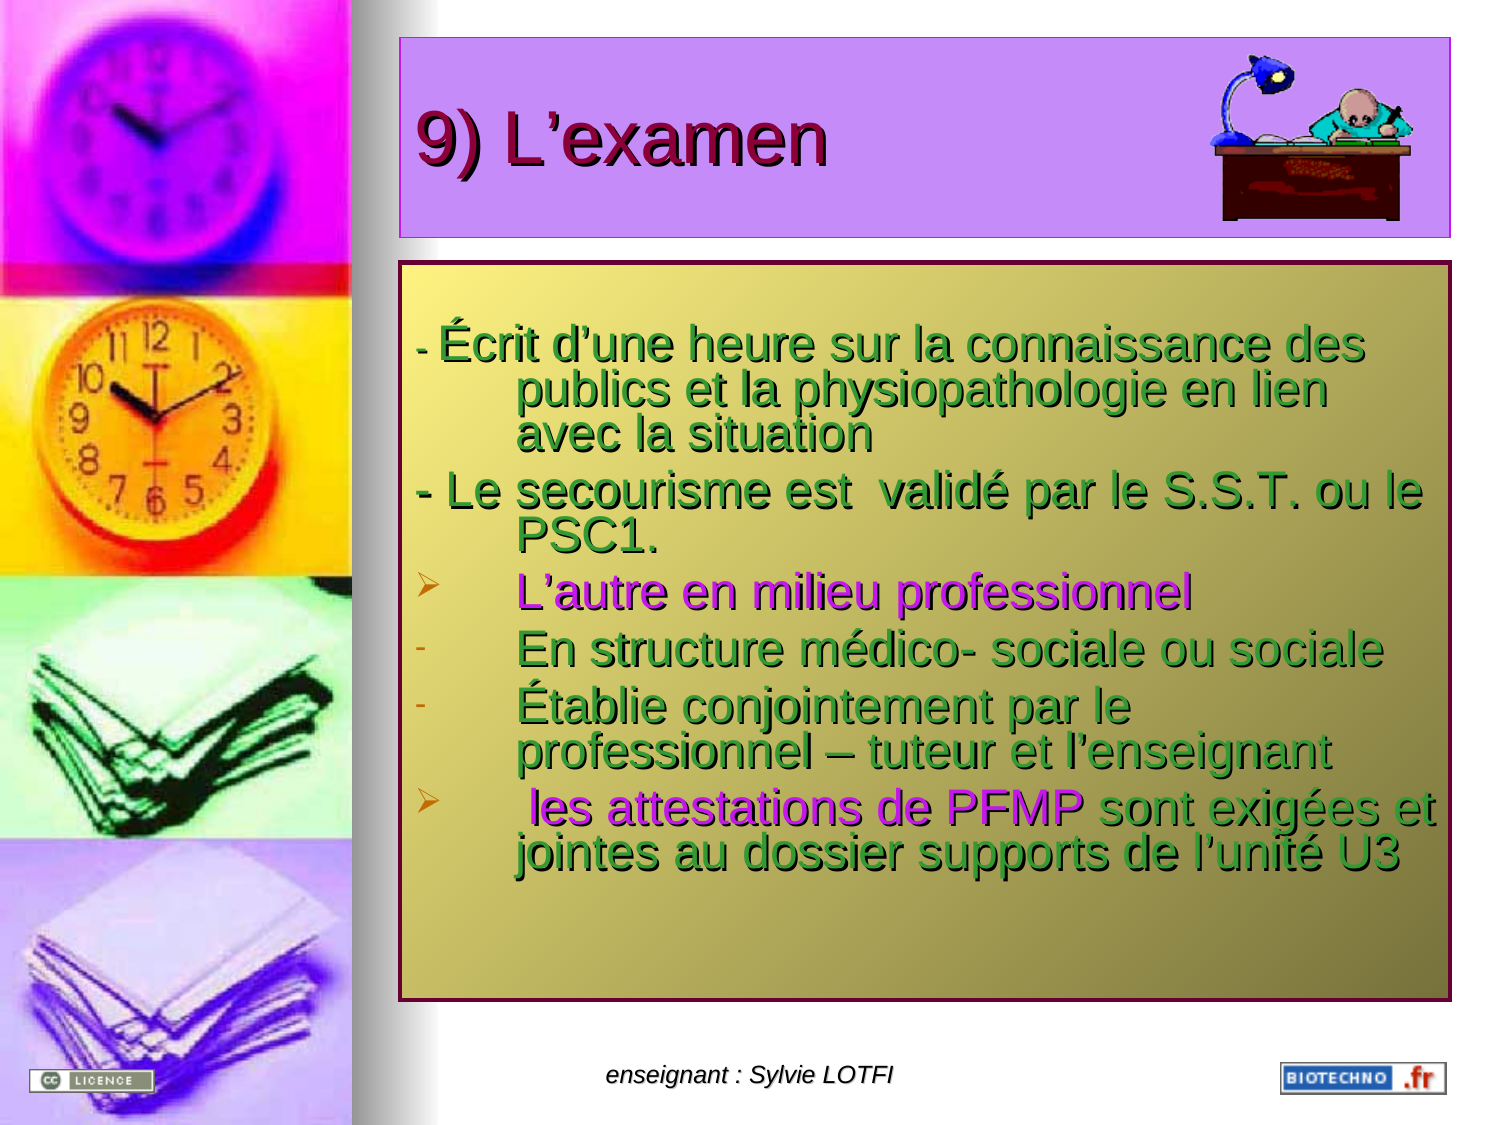

# 9) L’examen
- Écrit d’une heure sur la connaissance des publics et la physiopathologie en lien avec la situation
- Le secourisme est validé par le S.S.T. ou le PSC1.
L’autre en milieu professionnel
En structure médico- sociale ou sociale
Établie conjointement par le professionnel – tuteur et l’enseignant
 les attestations de PFMP sont exigées et jointes au dossier supports de l’unité U3